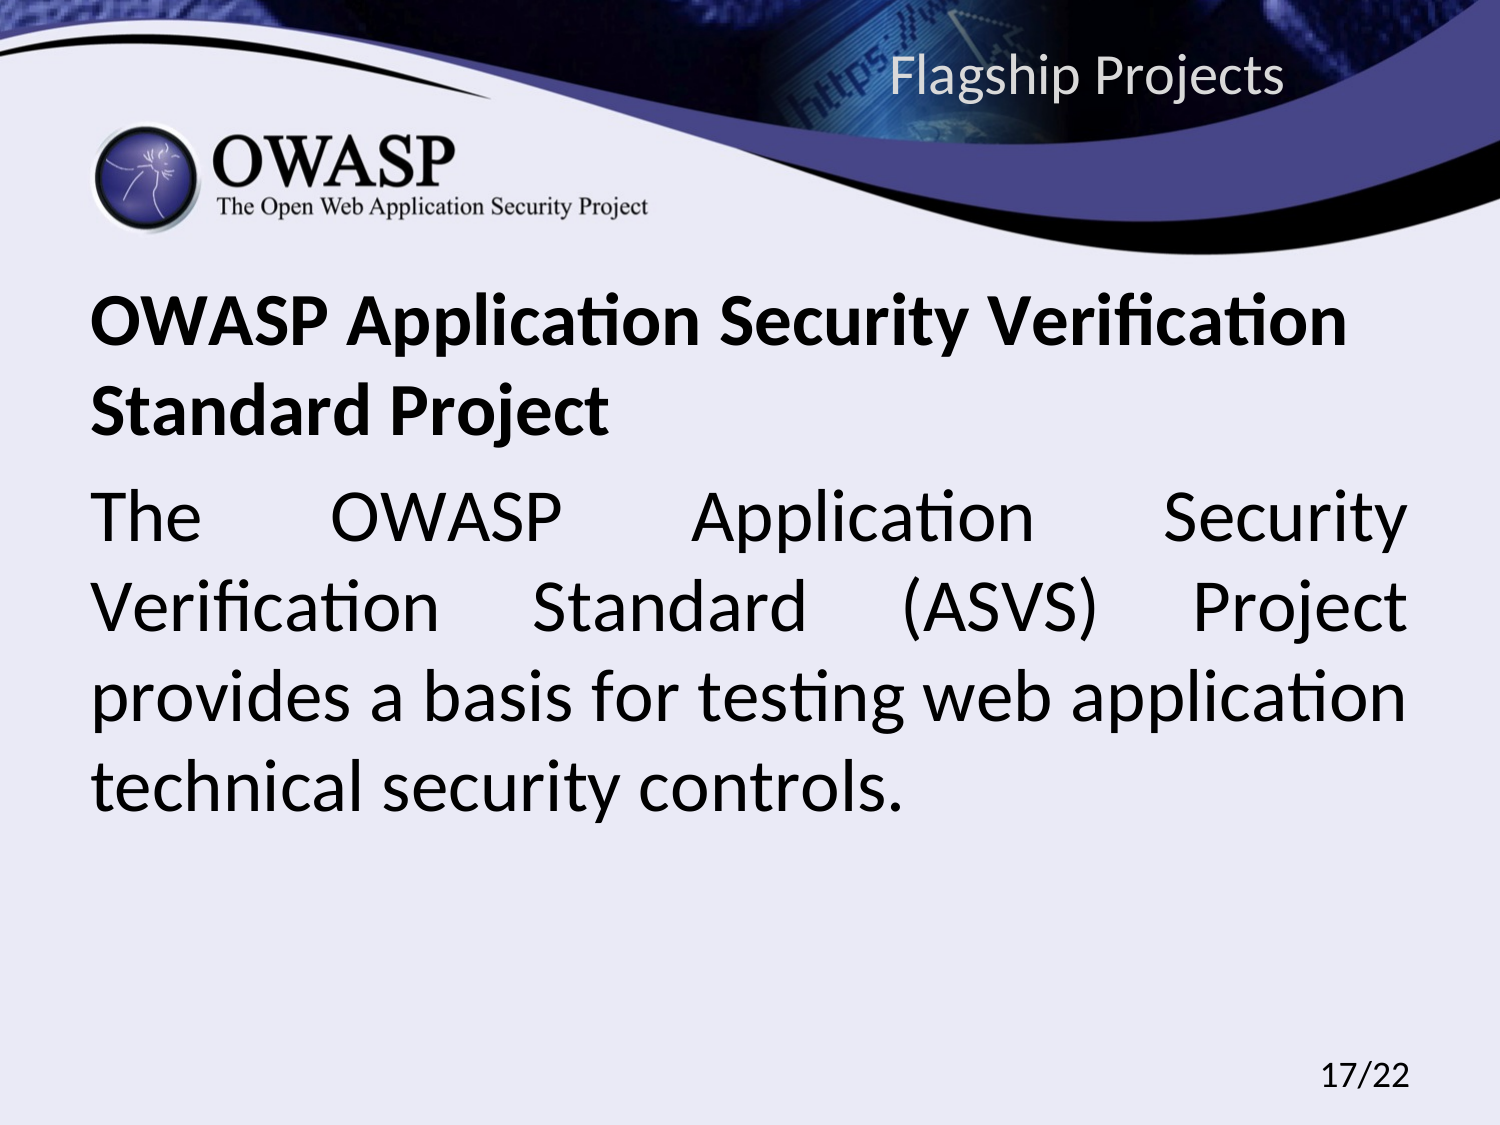

Flagship Projects
# OWASP Application Security Verification Standard Project
The OWASP Application Security Verification Standard (ASVS) Project provides a basis for testing web application technical security controls.
17